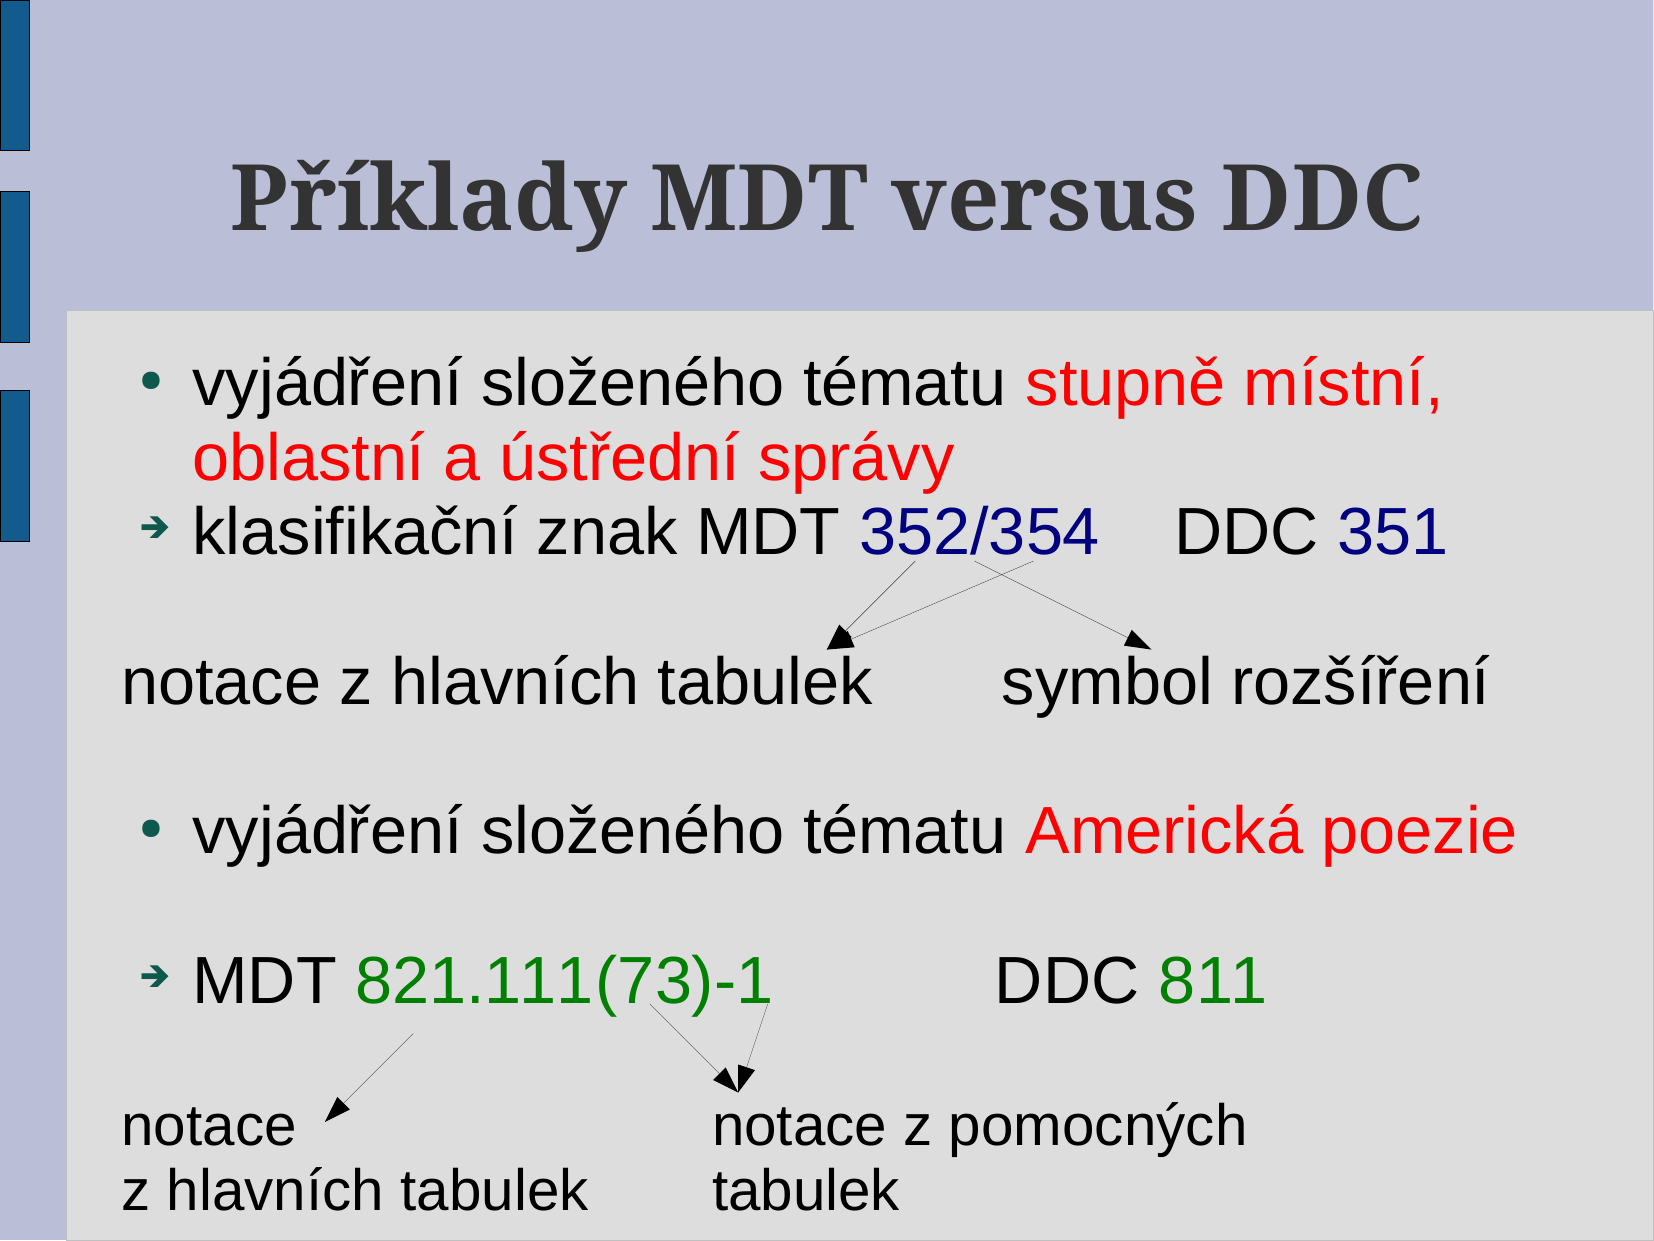

# Příklady MDT versus DDC
vyjádření složeného tématu stupně místní, oblastní a ústřední správy
klasifikační znak MDT 352/354 DDC 351
notace z hlavních tabulek symbol rozšíření
vyjádření složeného tématu Americká poezie
MDT 821.111(73)-1 DDC 811
notace 		notace z pomocných
z hlavních tabulek 		tabulek